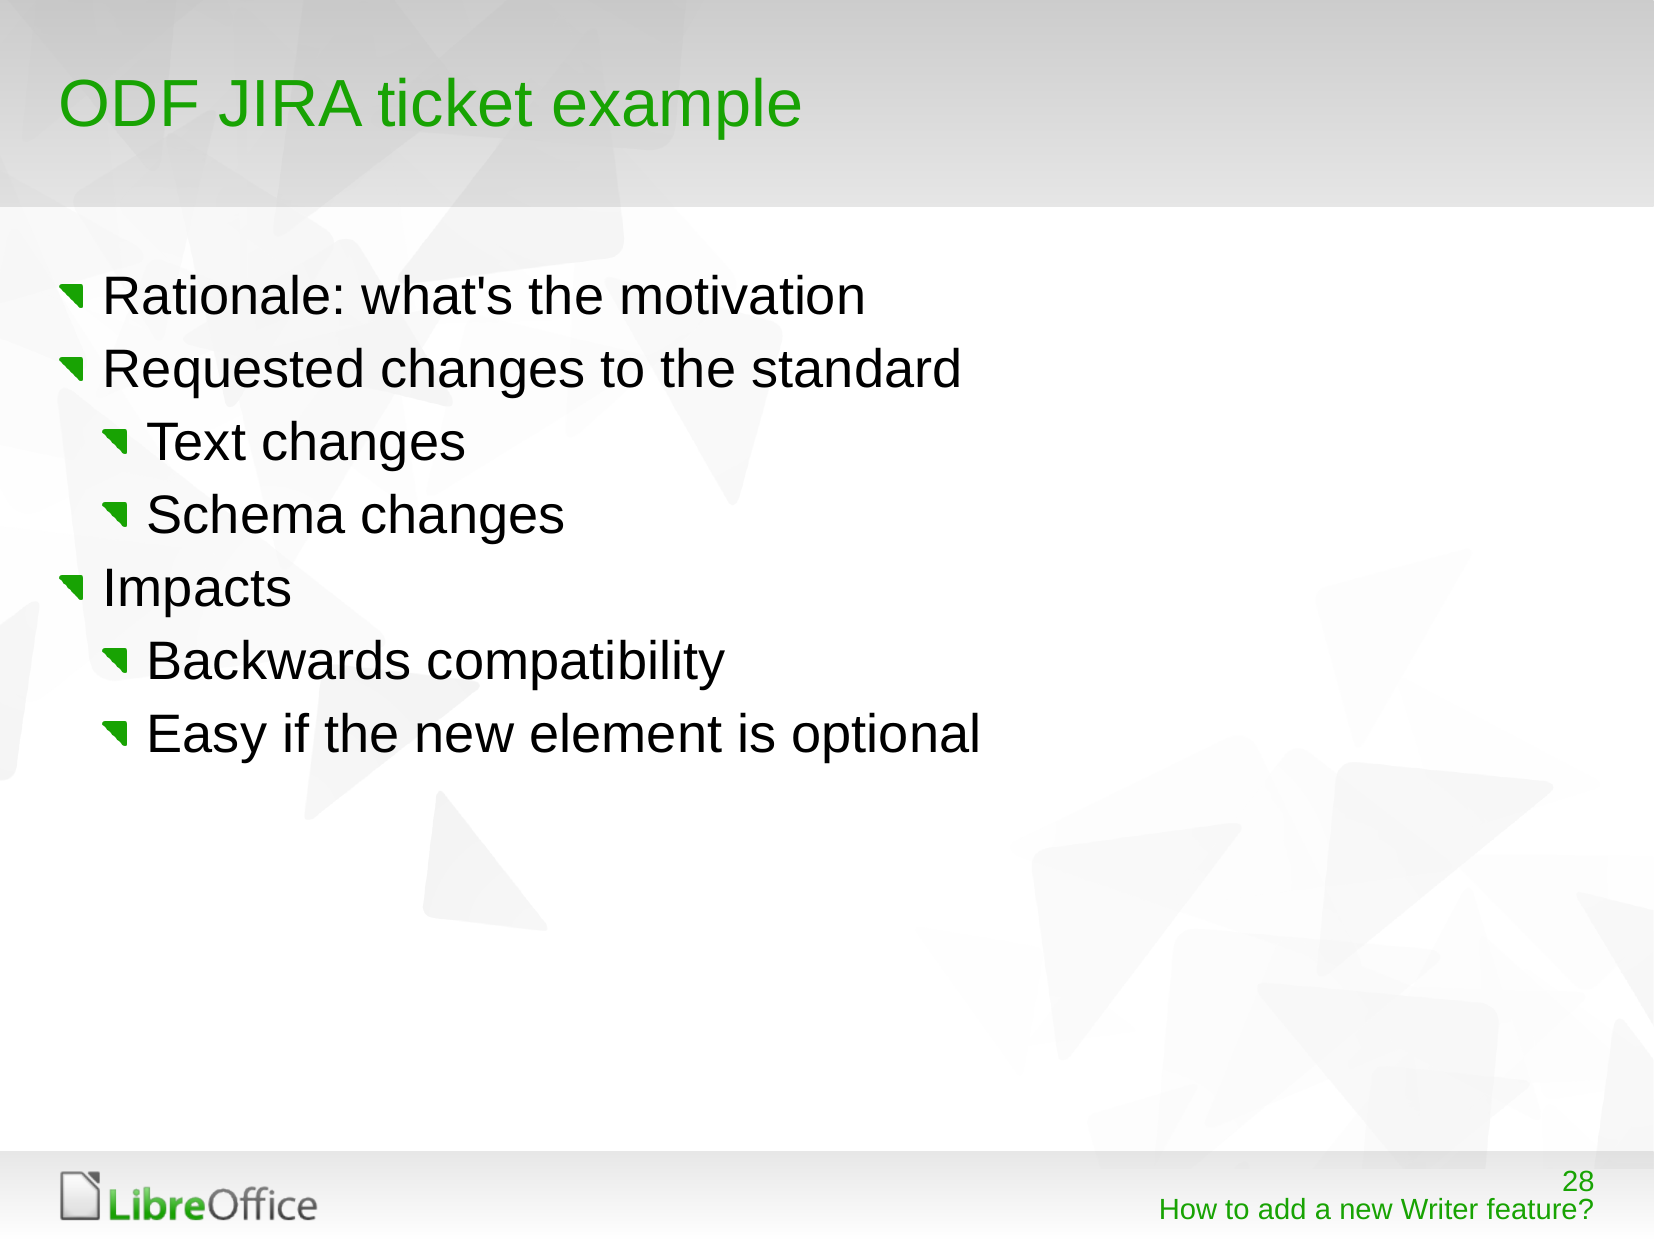

# ODF JIRA ticket example
Rationale: what's the motivation
Requested changes to the standard
Text changes
Schema changes
Impacts
Backwards compatibility
Easy if the new element is optional
28
How to add a new Writer feature?